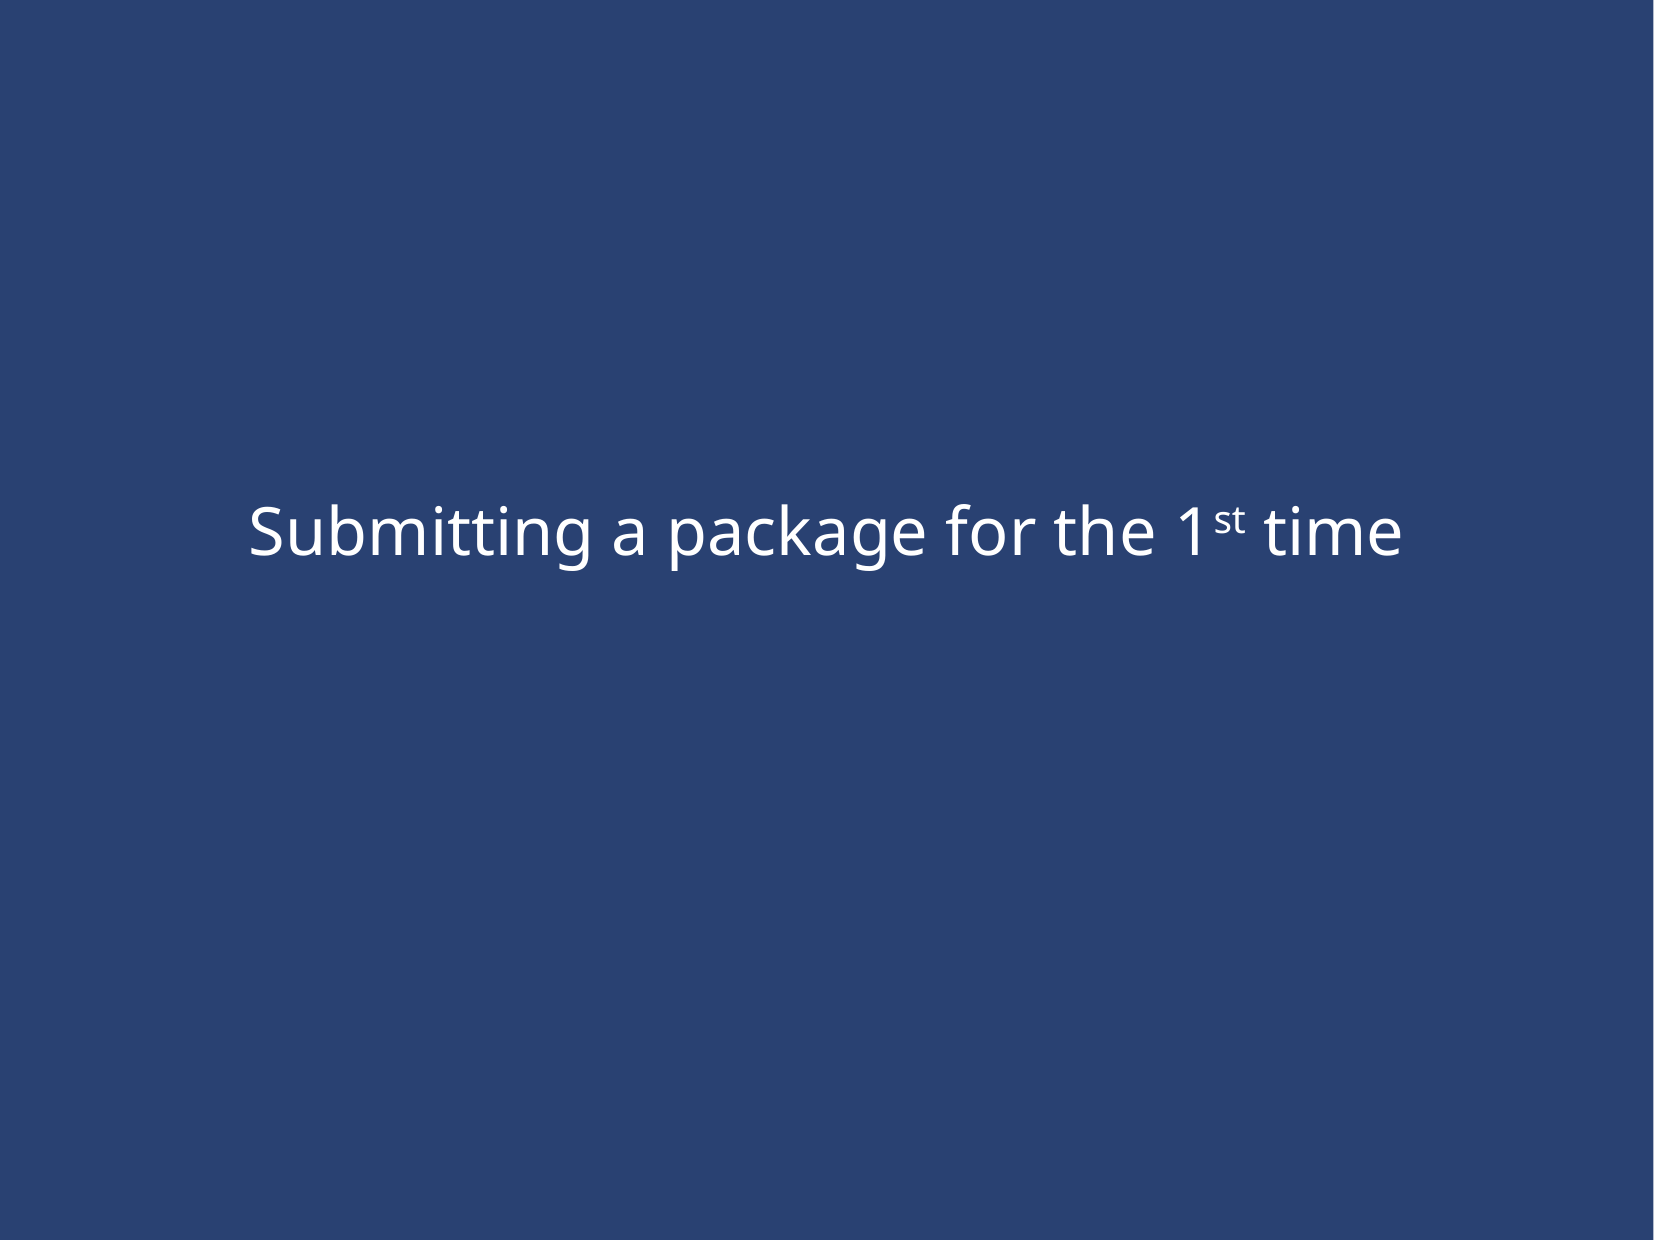

# Submitting a package for the 1st time